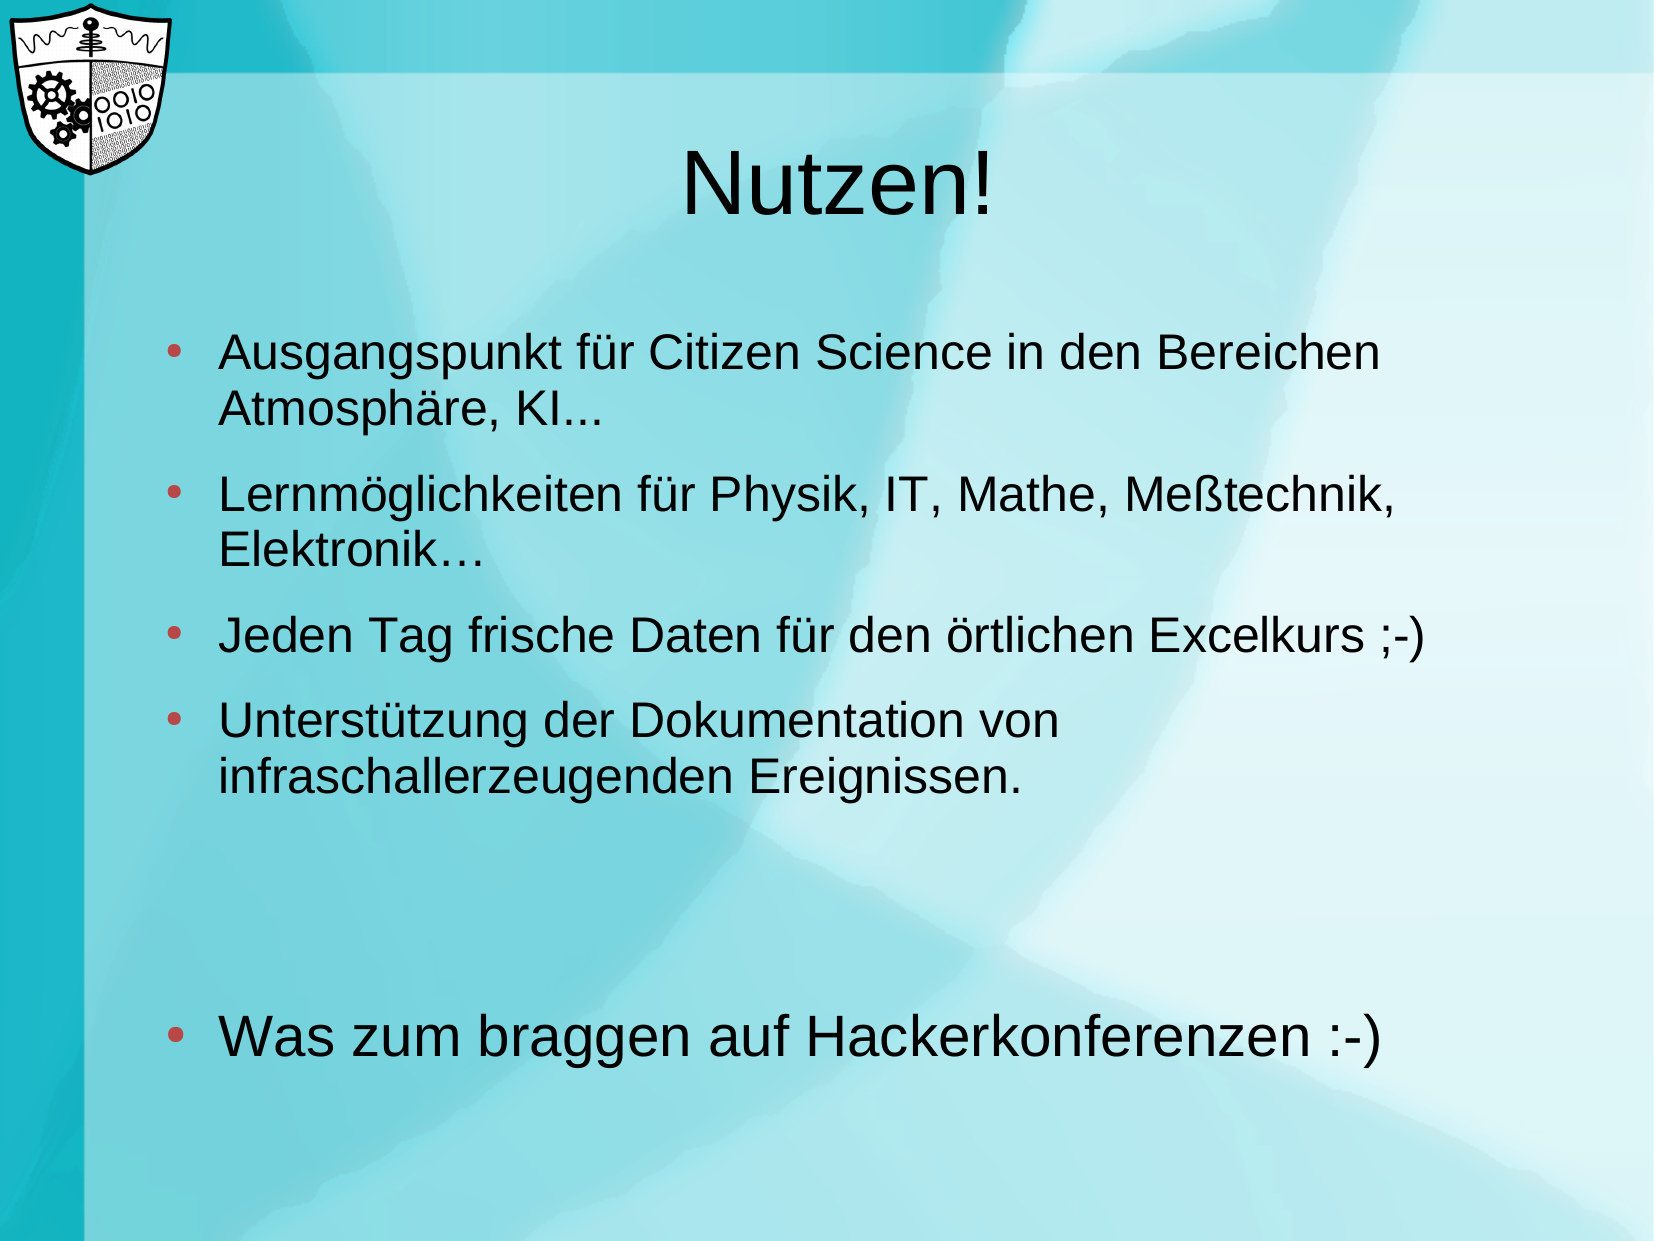

# Nutzen!
Ausgangspunkt für Citizen Science in den Bereichen Atmosphäre, KI...
Lernmöglichkeiten für Physik, IT, Mathe, Meßtechnik, Elektronik…
Jeden Tag frische Daten für den örtlichen Excelkurs ;-)
Unterstützung der Dokumentation von infraschallerzeugenden Ereignissen.
Was zum braggen auf Hackerkonferenzen :-)